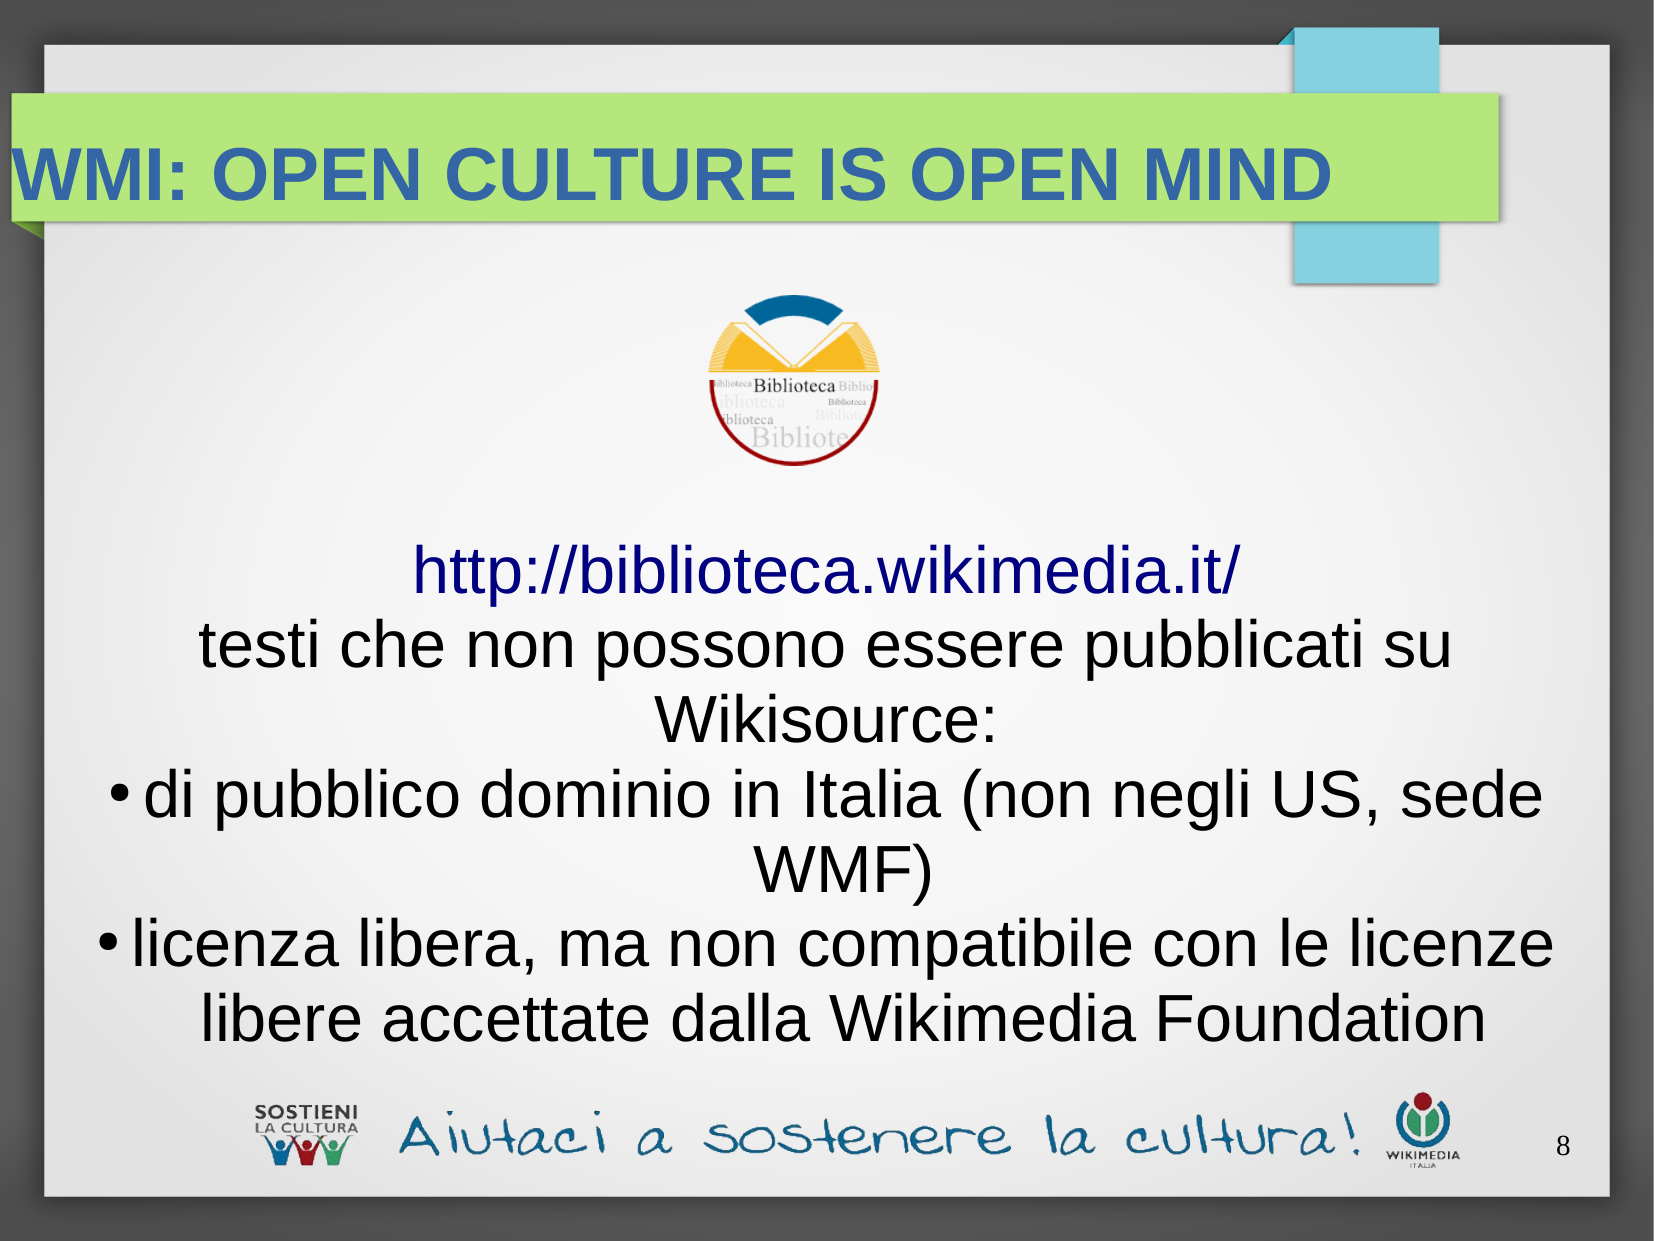

# WMI: OPEN CULTURE IS OPEN MIND
http://biblioteca.wikimedia.it/
testi che non possono essere pubblicati su Wikisource:
di pubblico dominio in Italia (non negli US, sede WMF)
licenza libera, ma non compatibile con le licenze libere accettate dalla Wikimedia Foundation
8